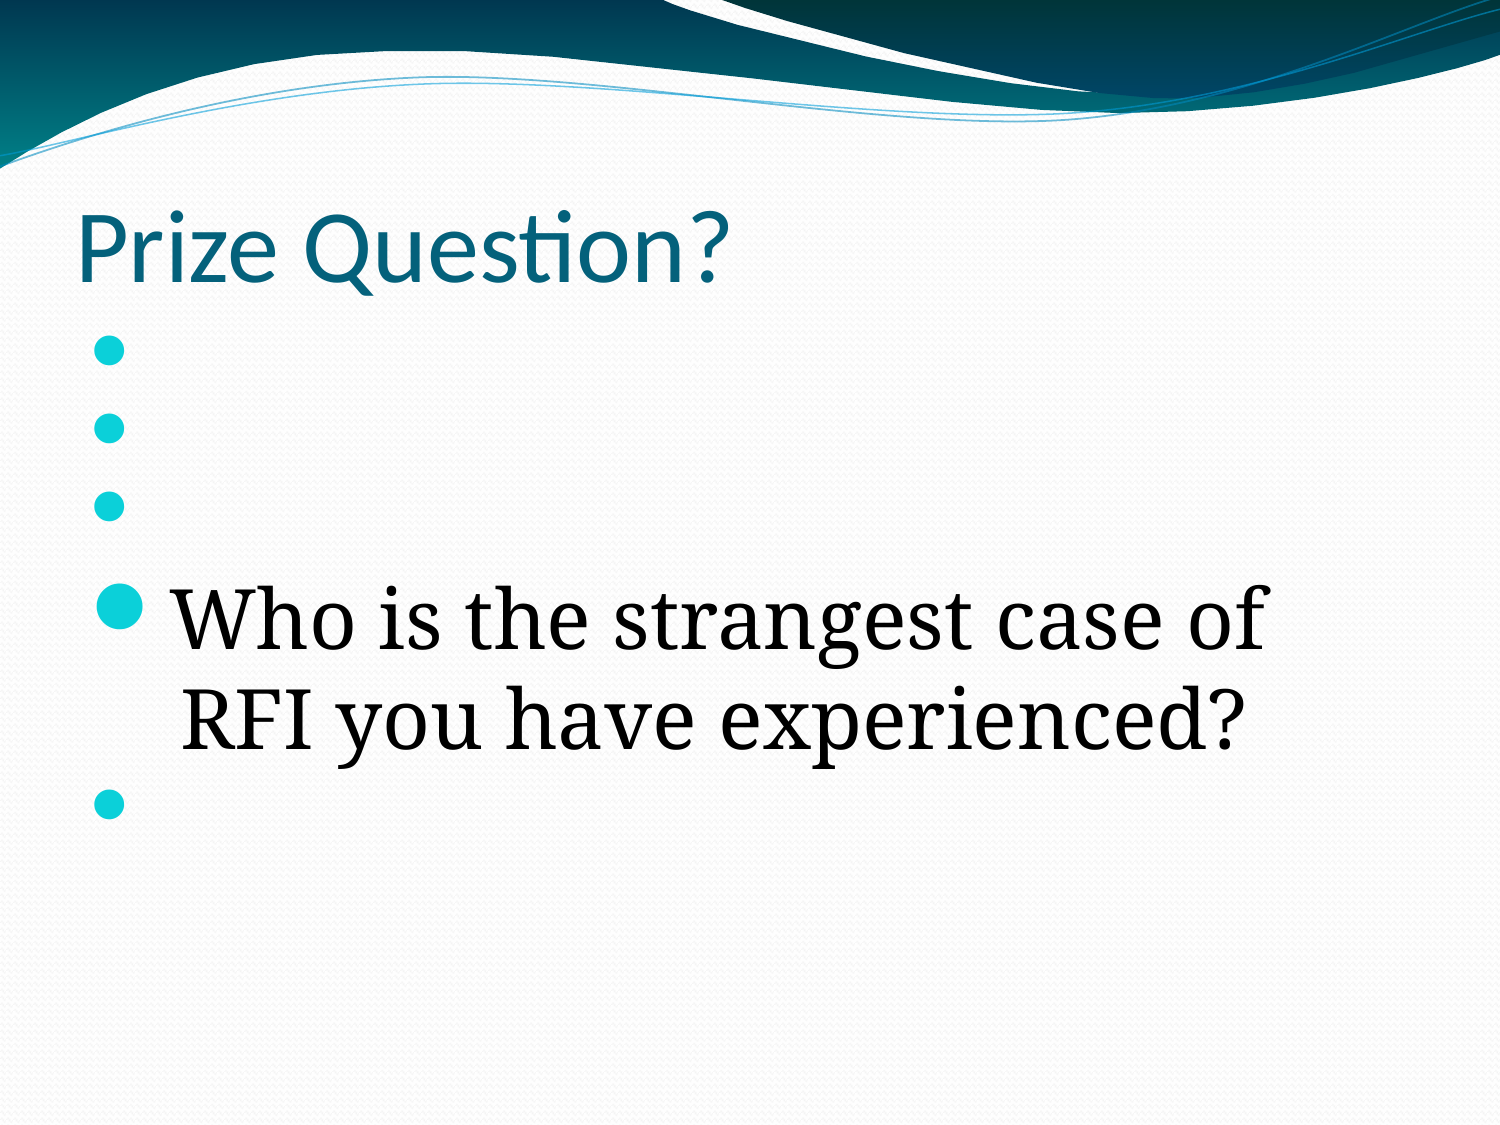

# Prize Question?
Who is the strangest case of RFI you have experienced?